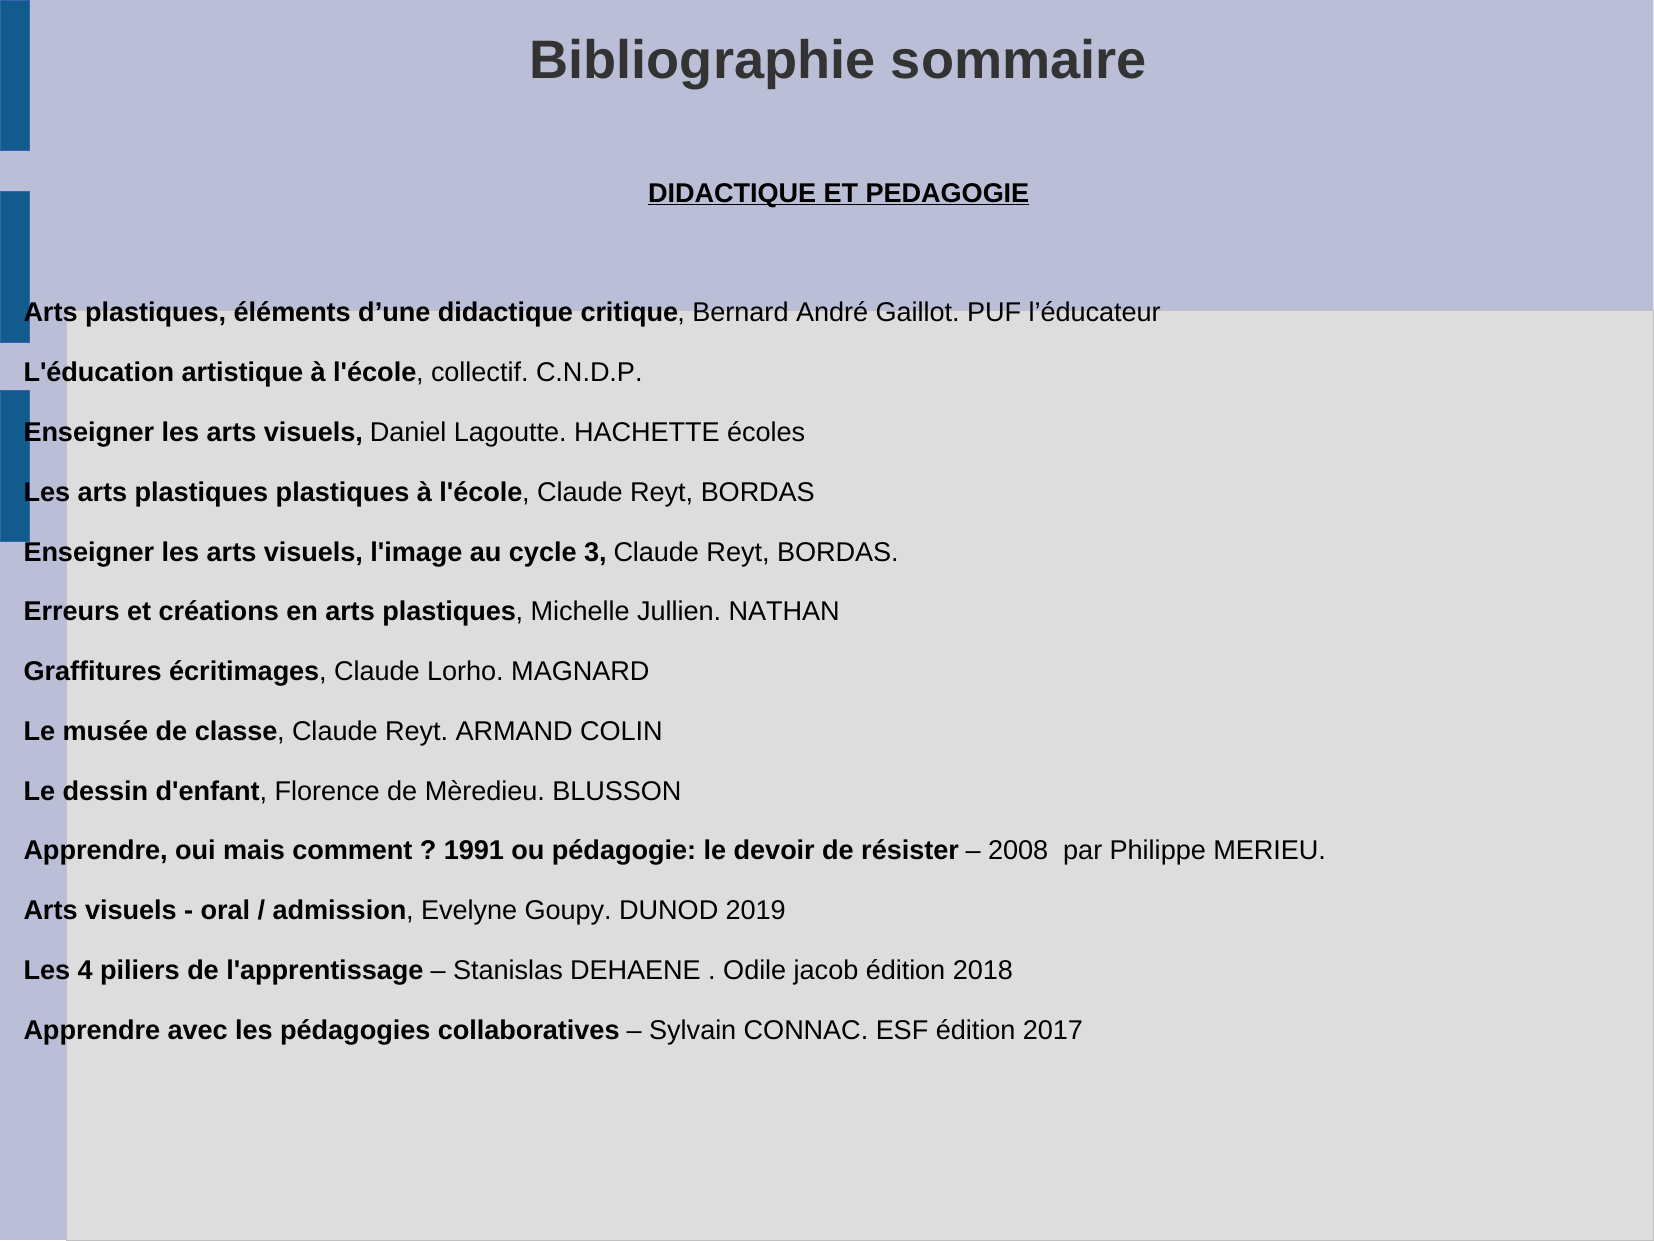

# Bibliographie sommaire
DIDACTIQUE ET PEDAGOGIE
Arts plastiques, éléments d’une didactique critique, Bernard André Gaillot. PUF l’éducateur
L'éducation artistique à l'école, collectif. C.N.D.P.
Enseigner les arts visuels, Daniel Lagoutte. HACHETTE écoles
Les arts plastiques plastiques à l'école, Claude Reyt, BORDAS
Enseigner les arts visuels, l'image au cycle 3, Claude Reyt, BORDAS.
Erreurs et créations en arts plastiques, Michelle Jullien. NATHAN
Graffitures écritimages, Claude Lorho. MAGNARD
Le musée de classe, Claude Reyt. ARMAND COLIN
Le dessin d'enfant, Florence de Mèredieu. BLUSSON
Apprendre, oui mais comment ? 1991 ou pédagogie: le devoir de résister – 2008 par Philippe MERIEU.
Arts visuels - oral / admission, Evelyne Goupy. DUNOD 2019
Les 4 piliers de l'apprentissage – Stanislas DEHAENE . Odile jacob édition 2018
Apprendre avec les pédagogies collaboratives – Sylvain CONNAC. ESF édition 2017